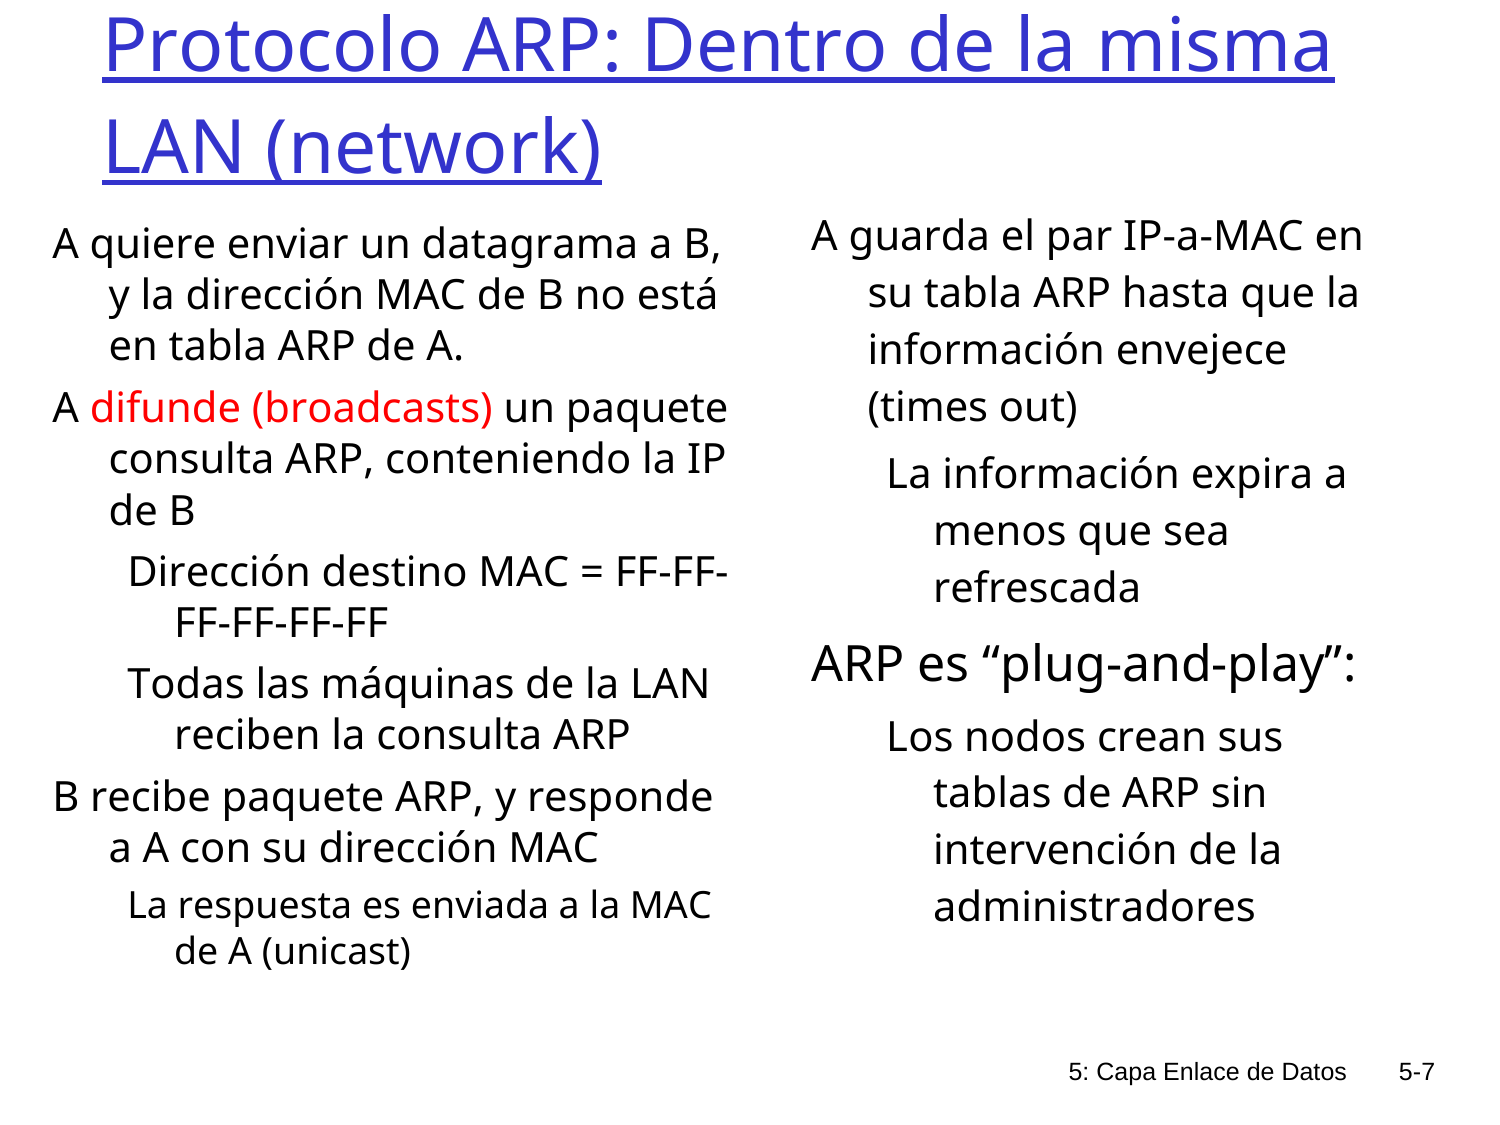

# Protocolo ARP: Dentro de la misma LAN (network)
A guarda el par IP-a-MAC en su tabla ARP hasta que la información envejece (times out)
La información expira a menos que sea refrescada
ARP es “plug-and-play”:
Los nodos crean sus tablas de ARP sin intervención de la administradores
A quiere enviar un datagrama a B, y la dirección MAC de B no está en tabla ARP de A.
A difunde (broadcasts) un paquete consulta ARP, conteniendo la IP de B
Dirección destino MAC = FF-FF-FF-FF-FF-FF
Todas las máquinas de la LAN reciben la consulta ARP
B recibe paquete ARP, y responde a A con su dirección MAC
La respuesta es enviada a la MAC de A (unicast)
7